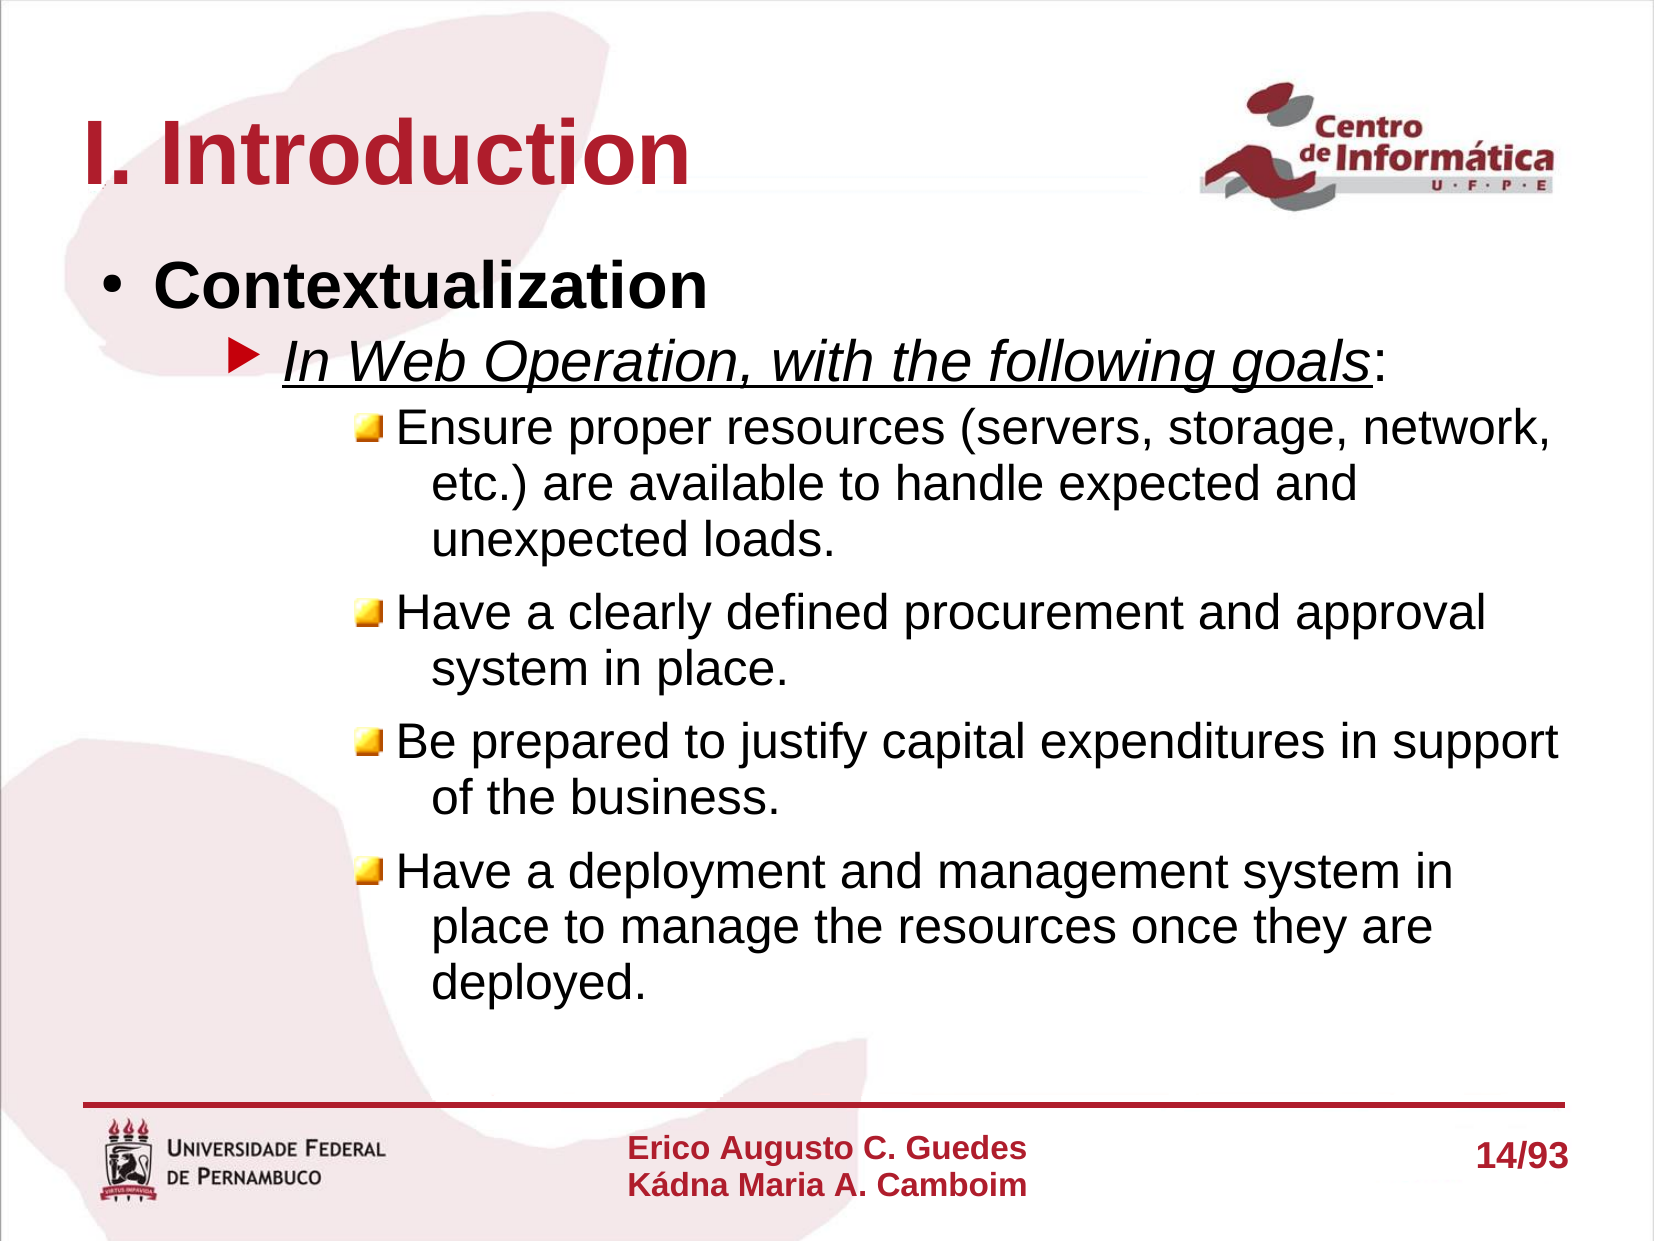

# I. Introduction
Contextualization
 In Web Operation, with the following goals:
Ensure proper resources (servers, storage, network, etc.) are available to handle expected and unexpected loads.
Have a clearly defined procurement and approval system in place.
Be prepared to justify capital expenditures in support of the business.
Have a deployment and management system in place to manage the resources once they are deployed.